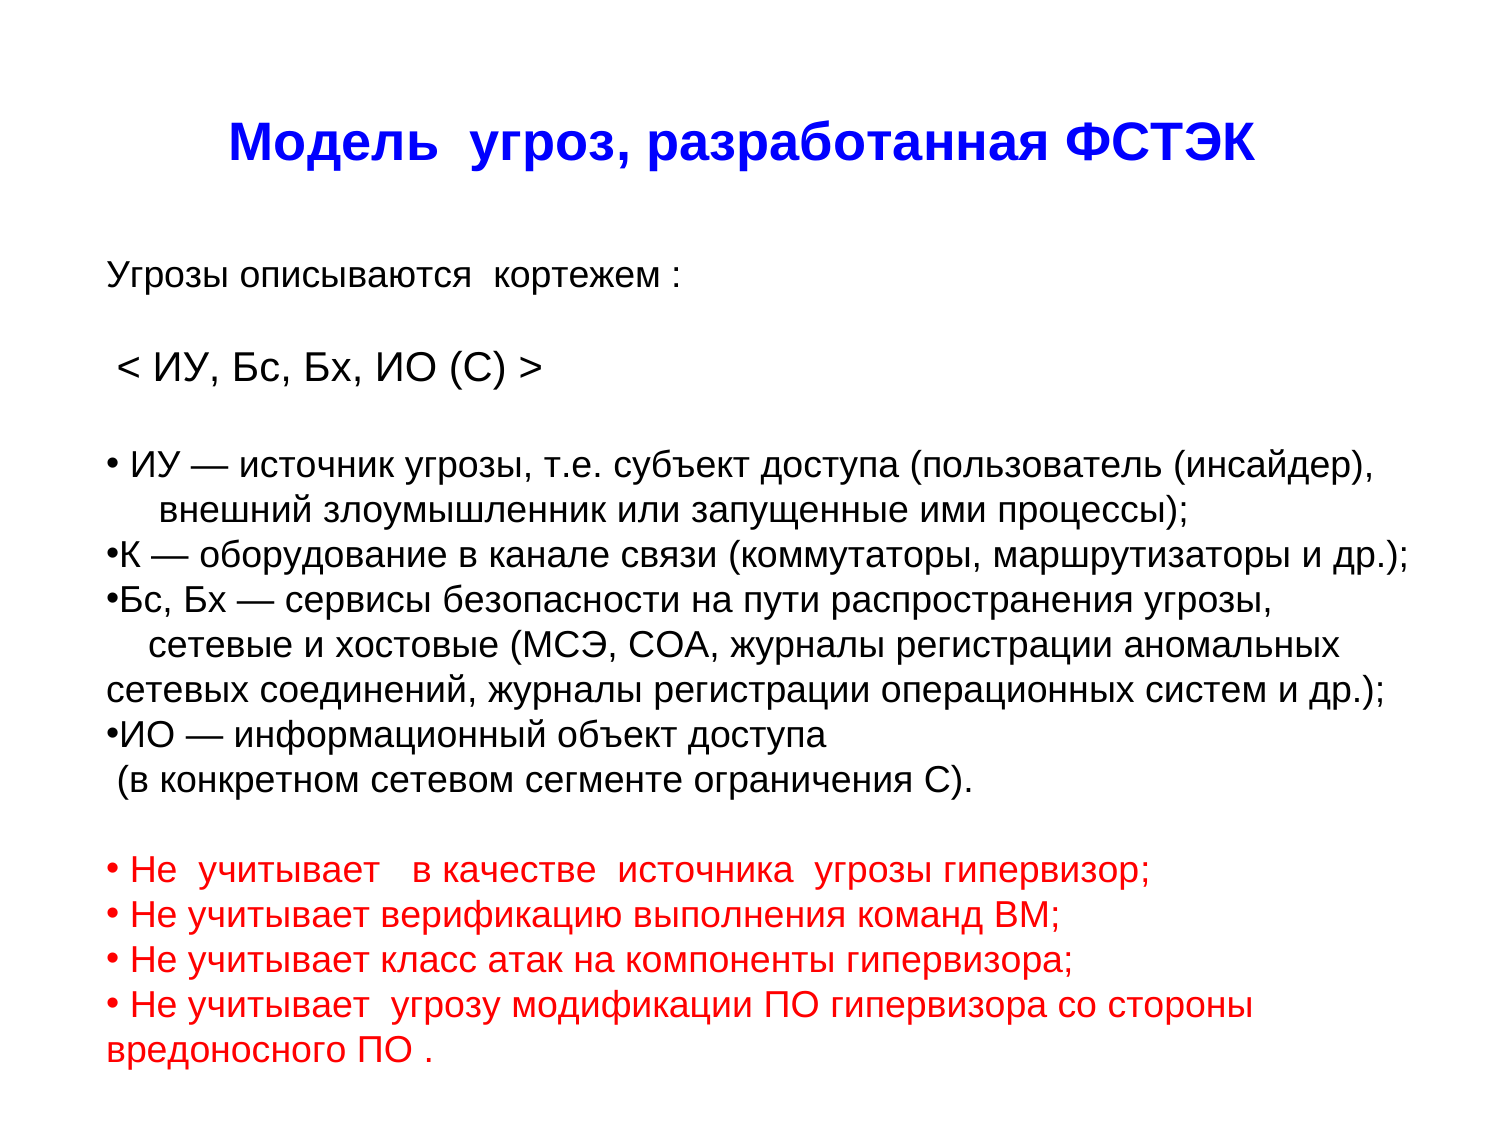

Модель угроз, разработанная ФСТЭК
Угрозы описываются кортежем :
 < ИУ, Бс, Бх, ИО (С) >
 ИУ — источник угрозы, т.е. субъект доступа (пользователь (инсайдер),
 внешний злоумышленник или запущенные ими процессы);
К — оборудование в канале связи (коммутаторы, маршрутизаторы и др.);
Бс, Бх — сервисы безопасности на пути распространения угрозы,
 сетевые и хостовые (МСЭ, СОА, журналы регистрации аномальных сетевых соединений, журналы регистрации операционных систем и др.);
ИО — информационный объект доступа
 (в конкретном сетевом сегменте ограничения С).
 Не учитывает в качестве источника угрозы гипервизор;
 Не учитывает верификацию выполнения команд ВМ;
 Не учитывает класс атак на компоненты гипервизора;
 Не учитывает угрозу модификации ПО гипервизора со стороны вредоносного ПО .